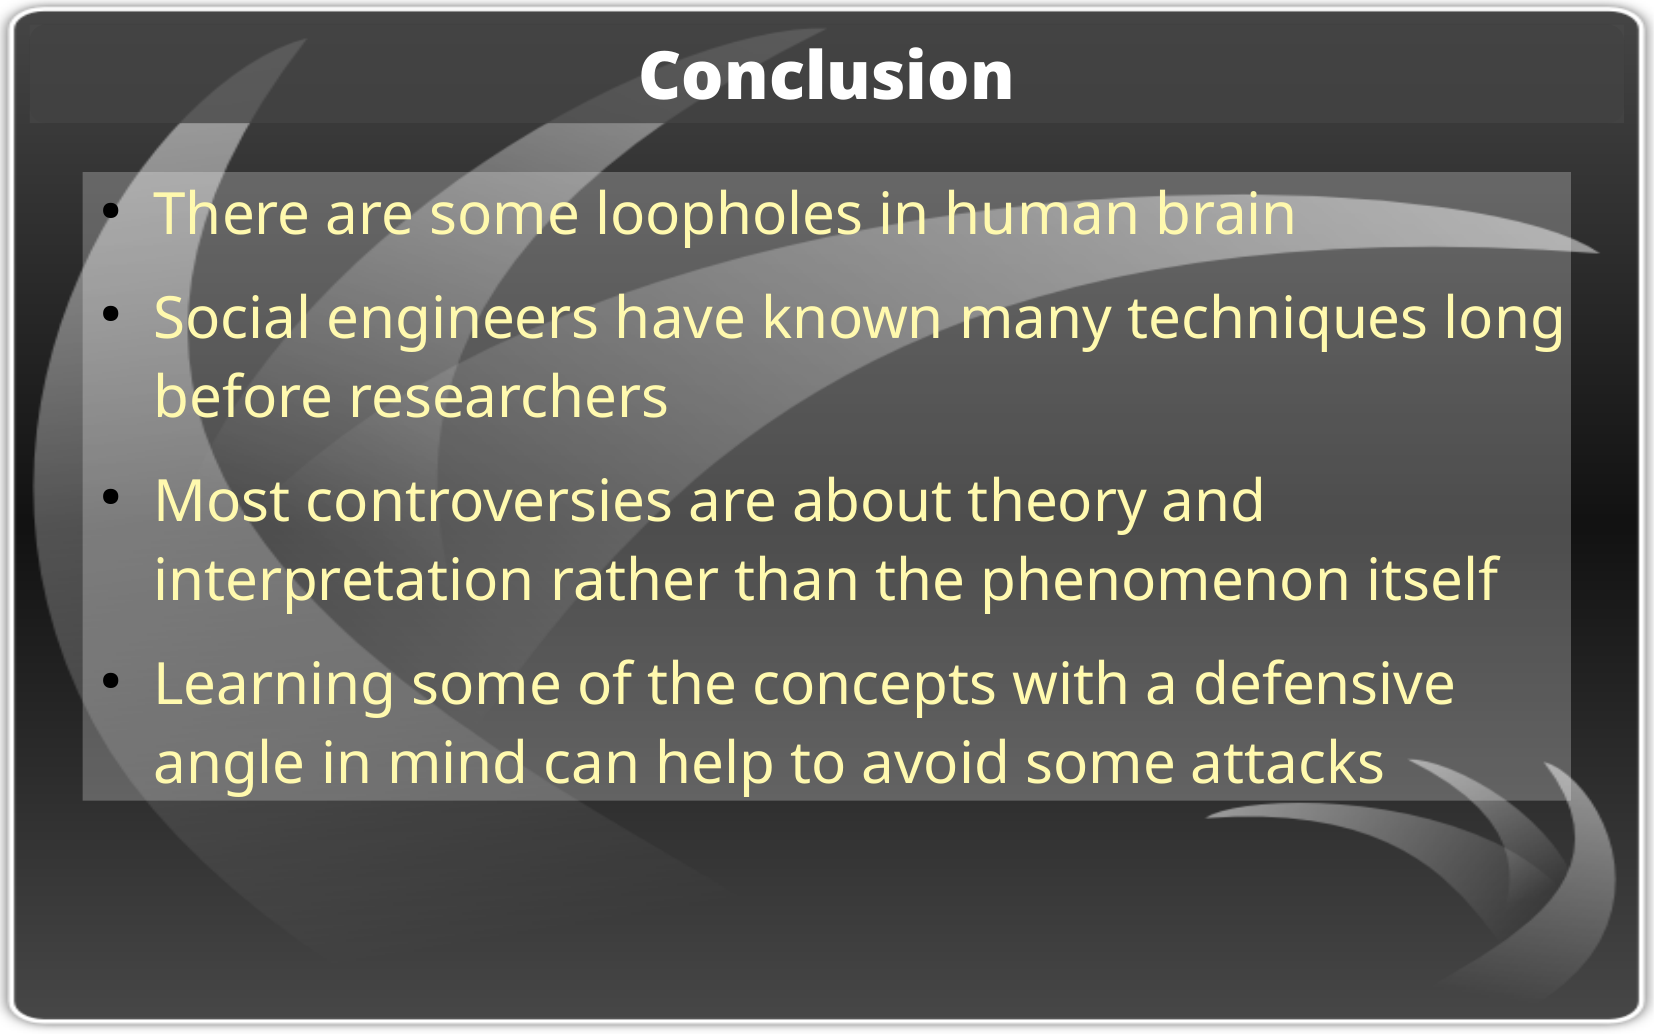

# Conclusion
There are some loopholes in human brain
Social engineers have known many techniques long before researchers
Most controversies are about theory and interpretation rather than the phenomenon itself
Learning some of the concepts with a defensive angle in mind can help to avoid some attacks